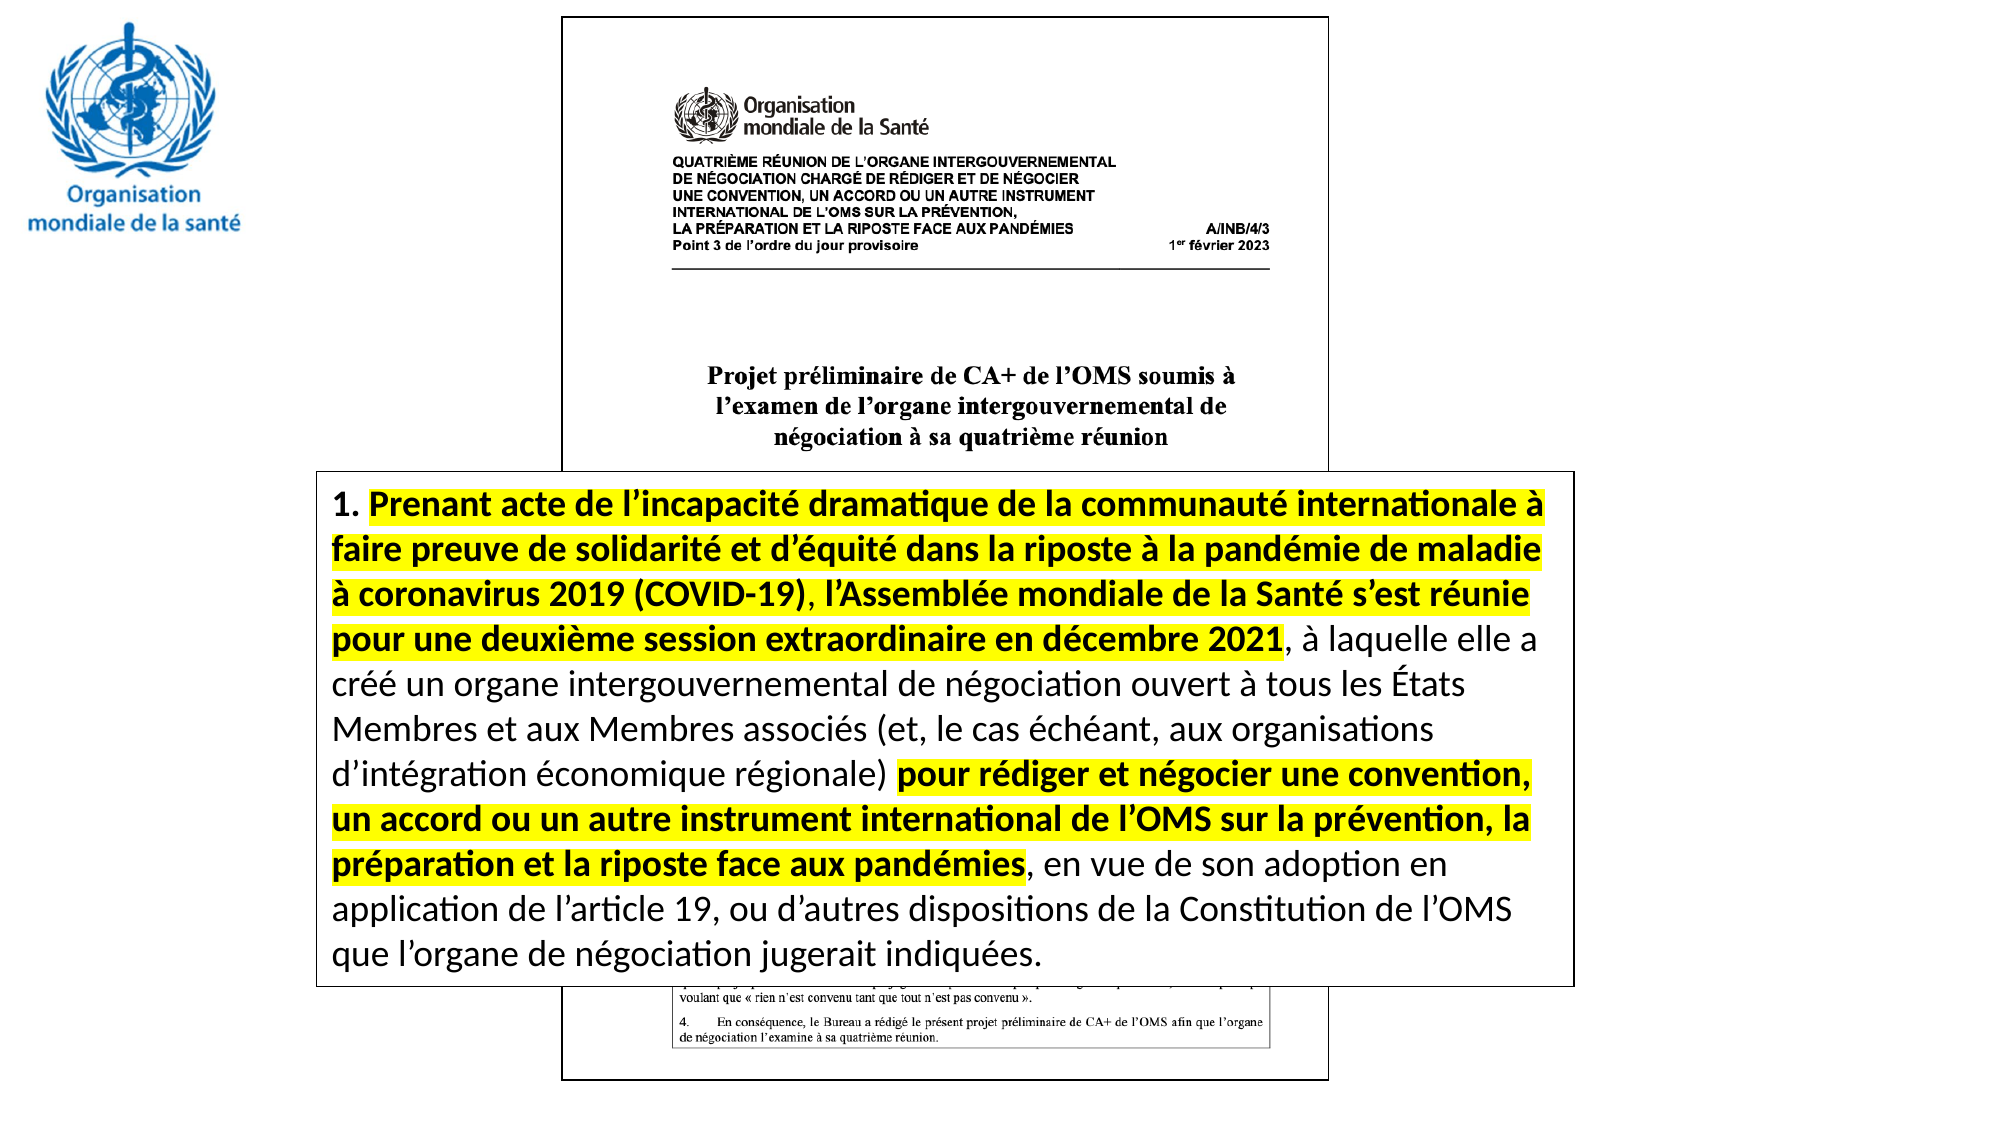

1. Prenant acte de l’incapacité dramatique de la communauté internationale à faire preuve de solidarité et d’équité dans la riposte à la pandémie de maladie à coronavirus 2019 (COVID-19), l’Assemblée mondiale de la Santé s’est réunie pour une deuxième session extraordinaire en décembre 2021, à laquelle elle a créé un organe intergouvernemental de négociation ouvert à tous les États Membres et aux Membres associés (et, le cas échéant, aux organisations d’intégration économique régionale) pour rédiger et négocier une convention, un accord ou un autre instrument international de l’OMS sur la prévention, la préparation et la riposte face aux pandémies, en vue de son adoption en application de l’article 19, ou d’autres dispositions de la Constitution de l’OMS que l’organe de négociation jugerait indiquées.